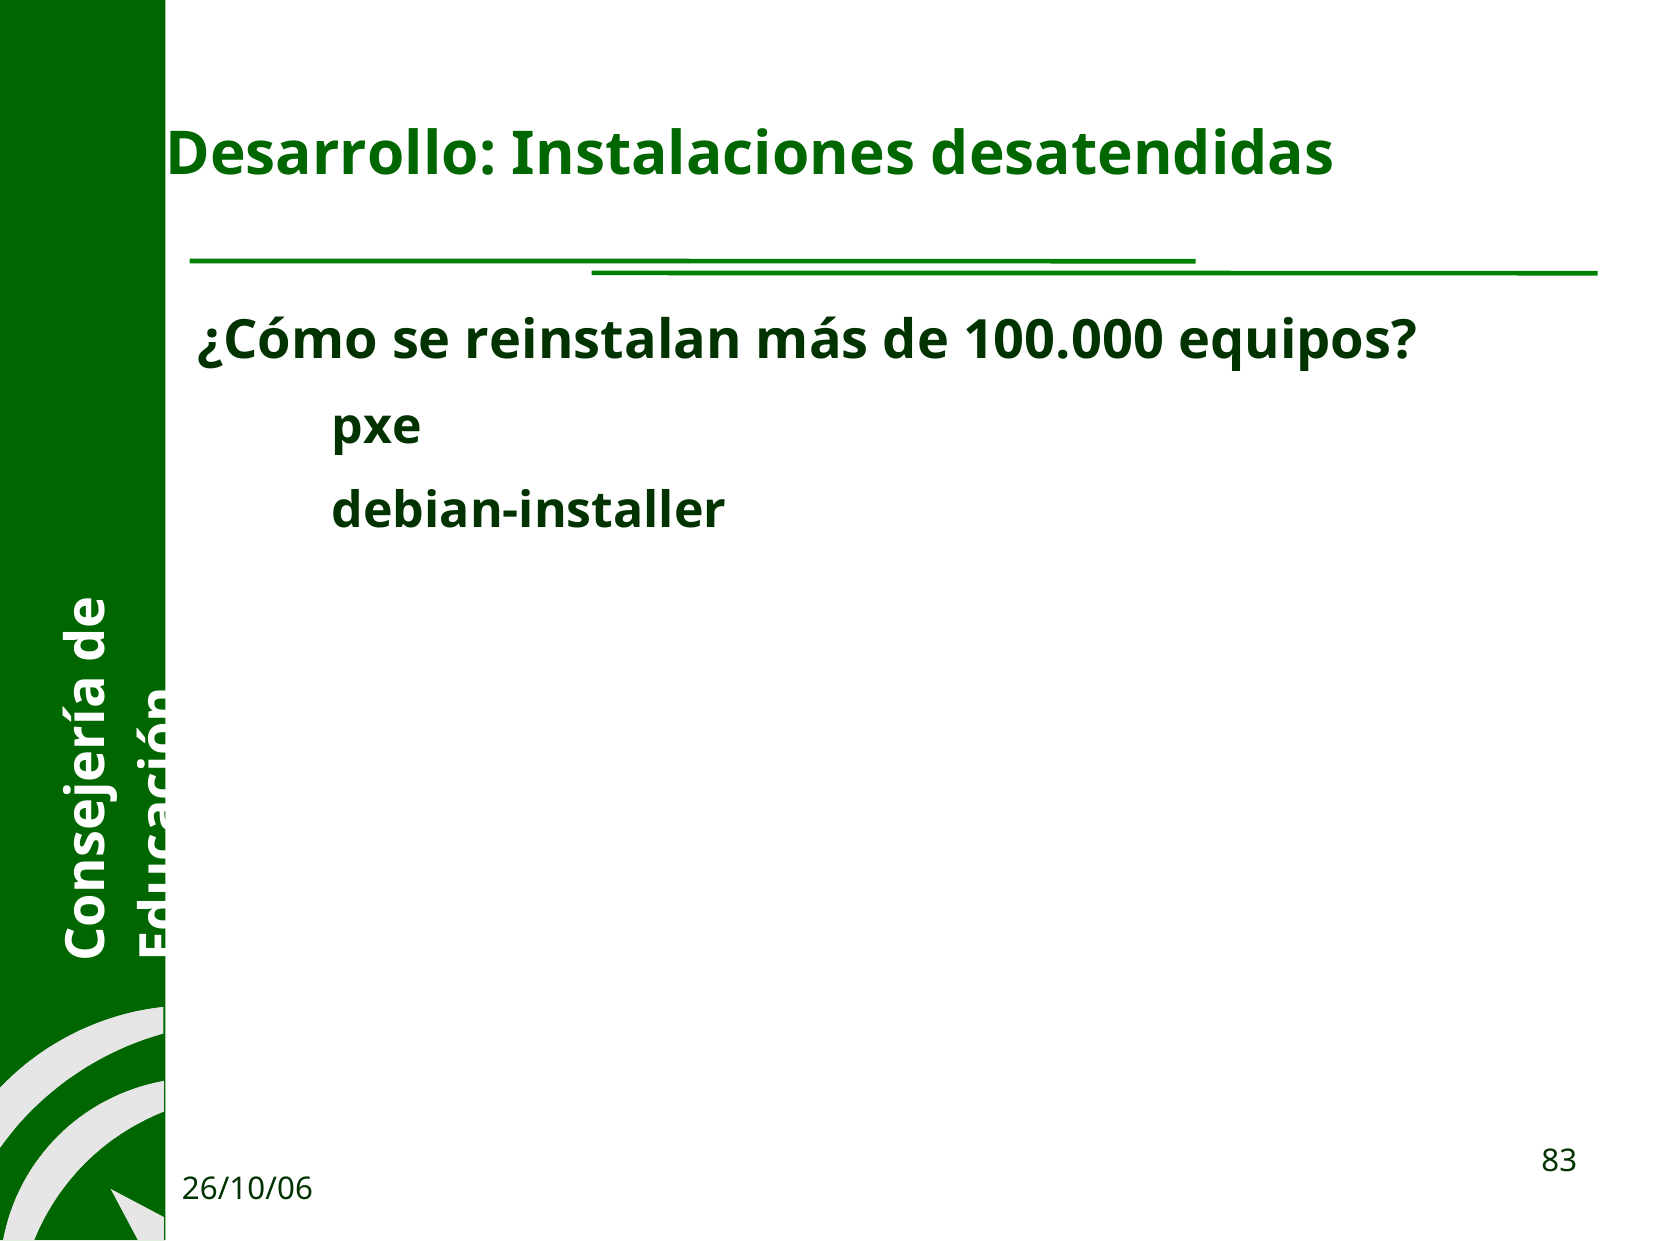

# Desarrollo: Instalaciones desatendidas
¿Cómo se reinstalan más de 100.000 equipos?
pxe
debian-installer
83